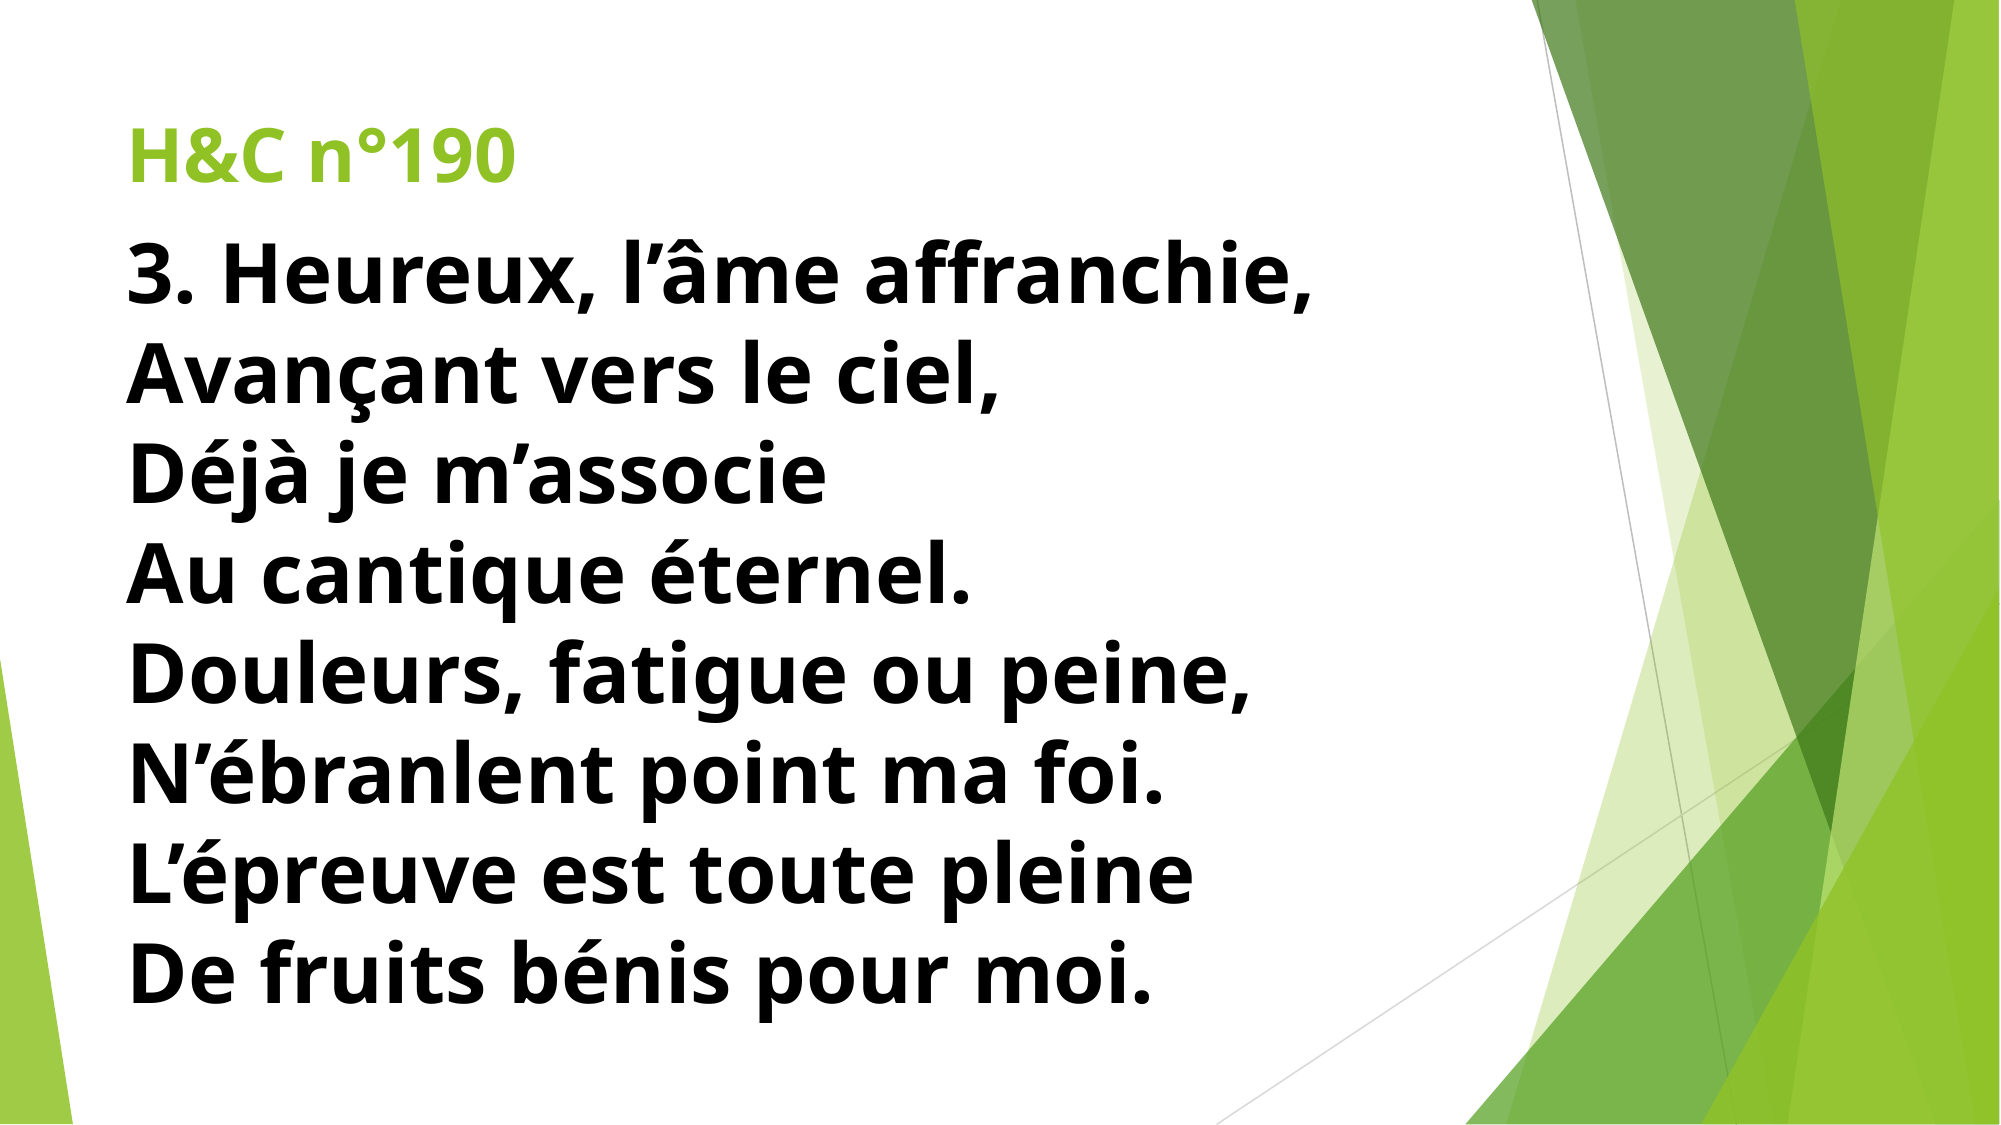

H&C n°190
3. Heureux, l’âme affranchie,
Avançant vers le ciel,
Déjà je m’associe
Au cantique éternel.
Douleurs, fatigue ou peine,
N’ébranlent point ma foi.
L’épreuve est toute pleine
De fruits bénis pour moi.